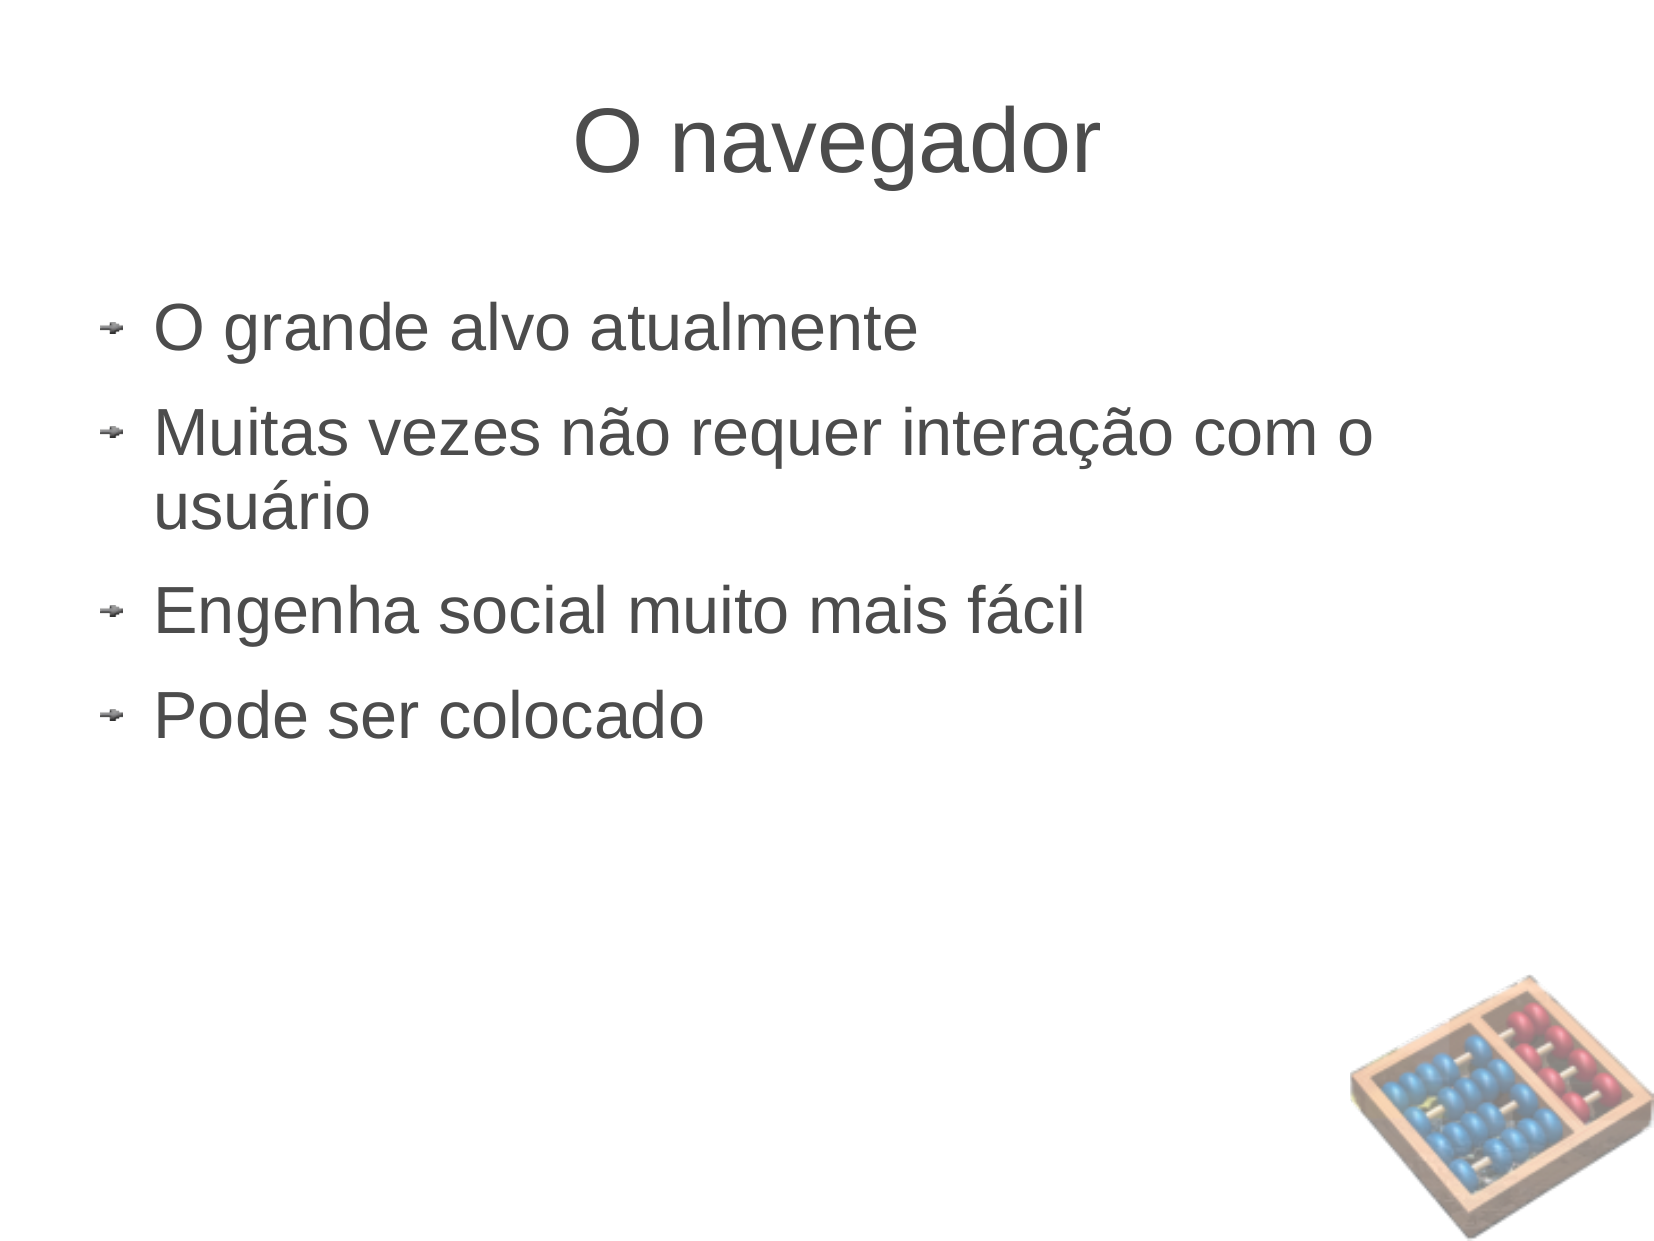

# O navegador
O grande alvo atualmente
Muitas vezes não requer interação com o usuário
Engenha social muito mais fácil
Pode ser colocado